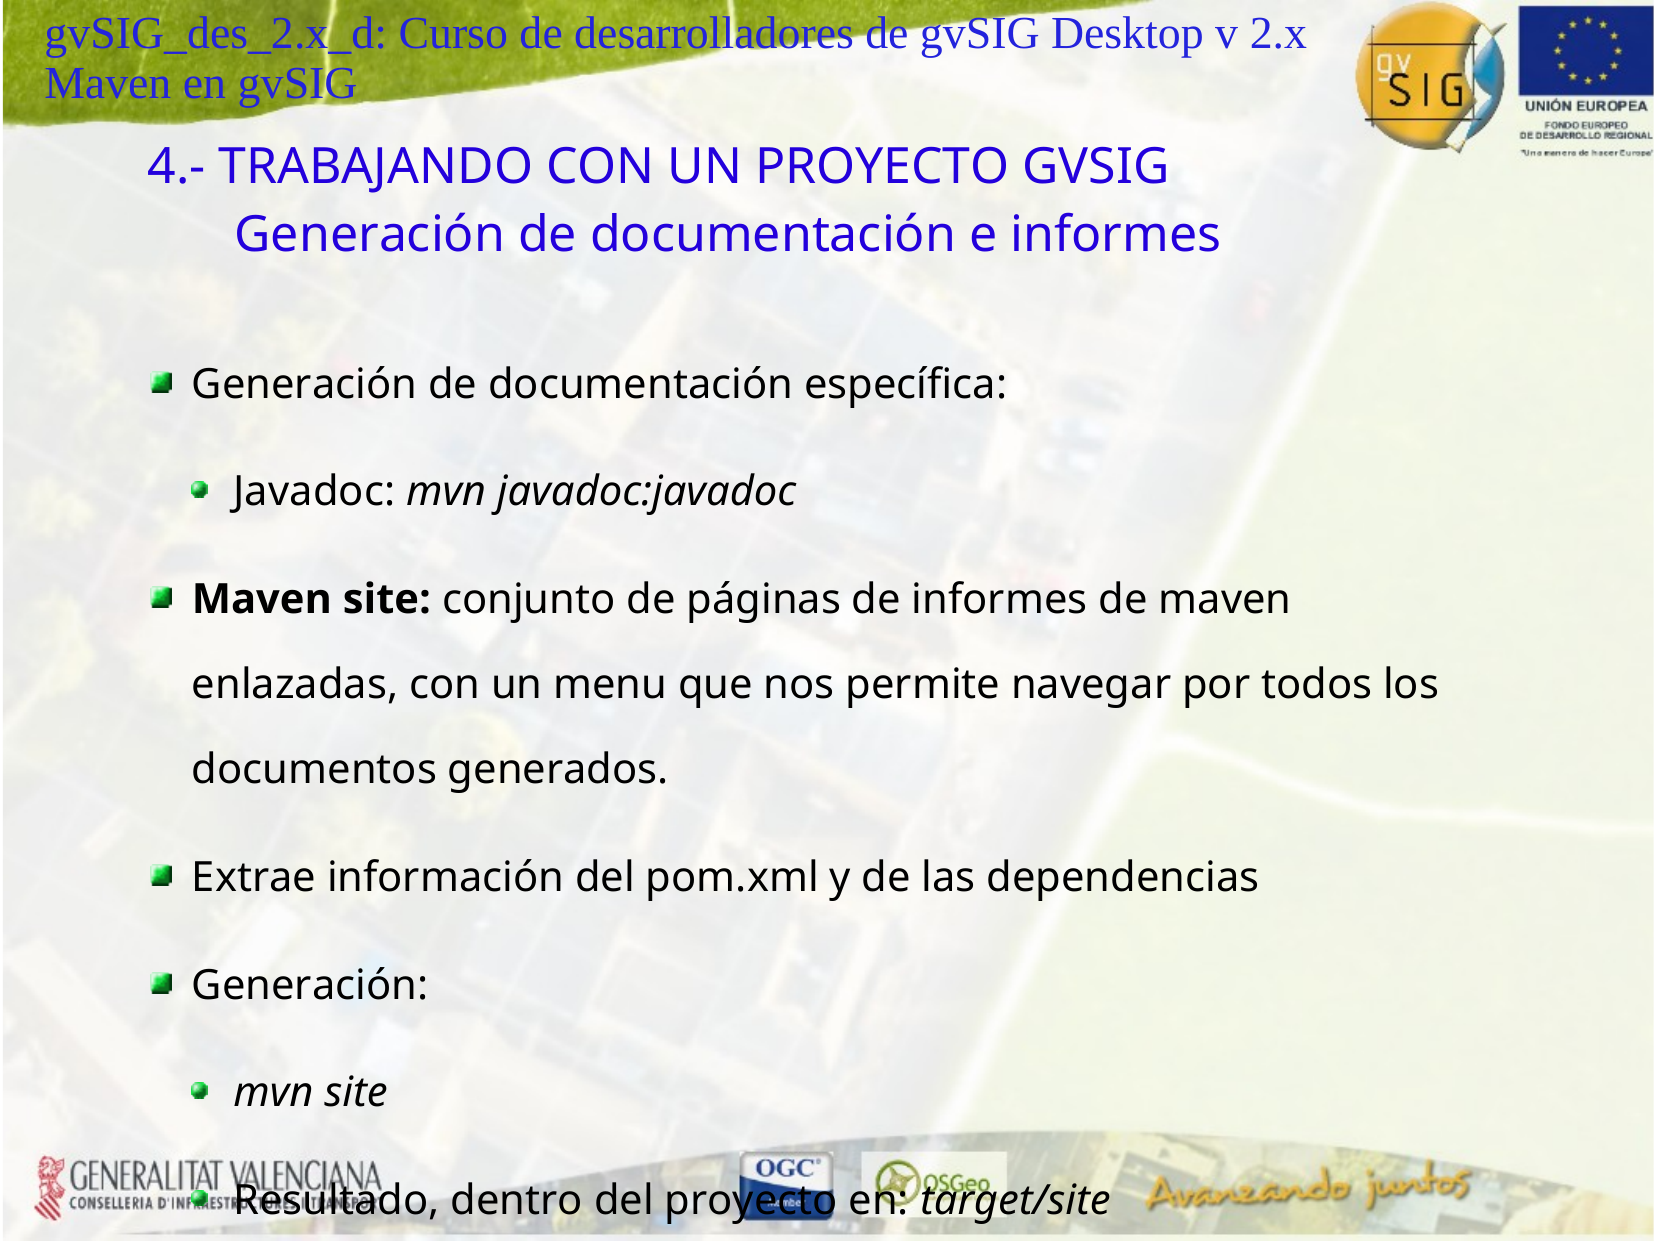

# 4.- TRABAJANDO CON UN PROYECTO GVSIG Generación de documentación e informes
Generación de documentación específica:
Javadoc: mvn javadoc:javadoc
Maven site: conjunto de páginas de informes de maven enlazadas, con un menu que nos permite navegar por todos los documentos generados.
Extrae información del pom.xml y de las dependencias
Generación:
mvn site
Resultado, dentro del proyecto en: target/site